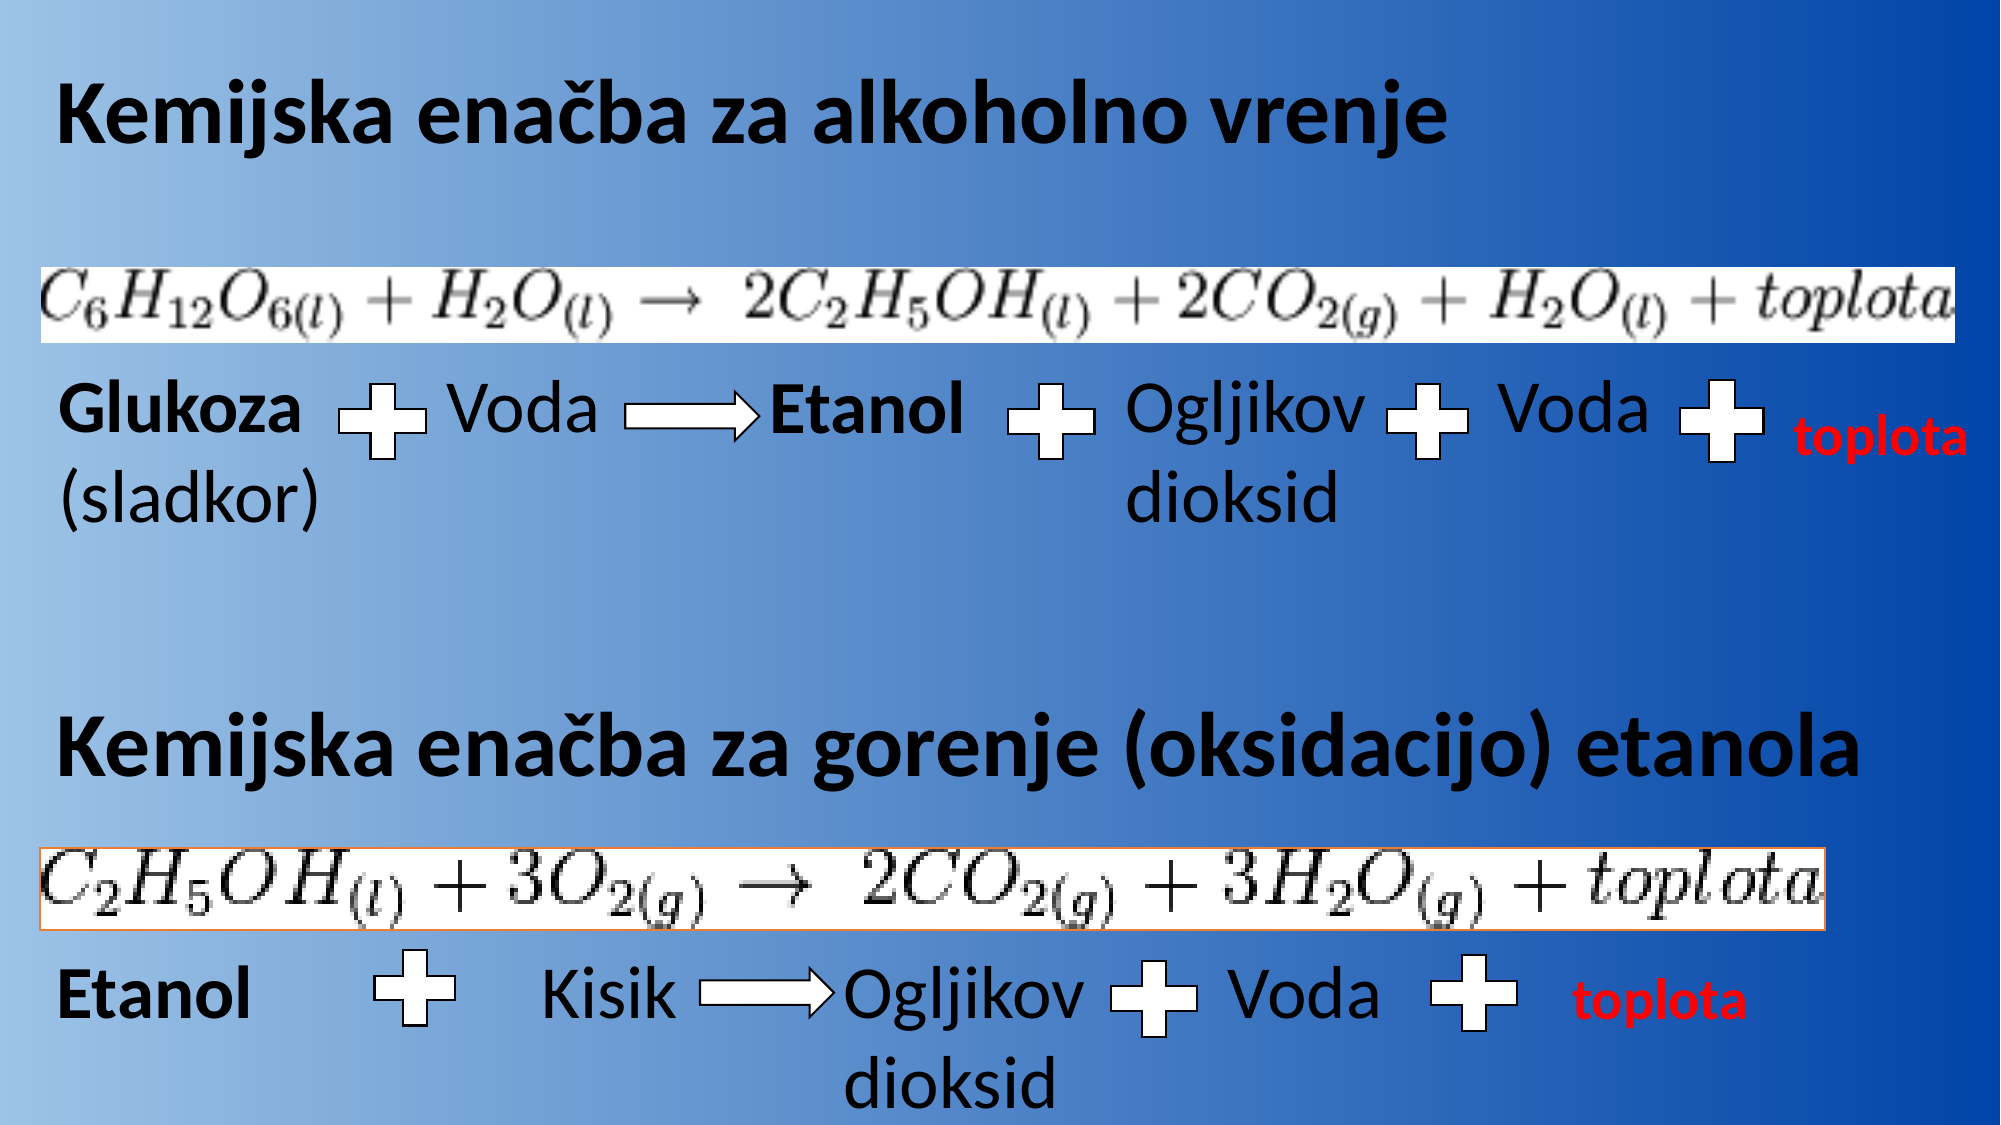

Kemijska enačba za alkoholno vrenje
Glukoza (sladkor)
Voda
Ogljikov dioksid
Voda
Etanol
toplota
Kemijska enačba za gorenje (oksidacijo) etanola
Etanol
Kisik
Ogljikov dioksid
Voda
toplota